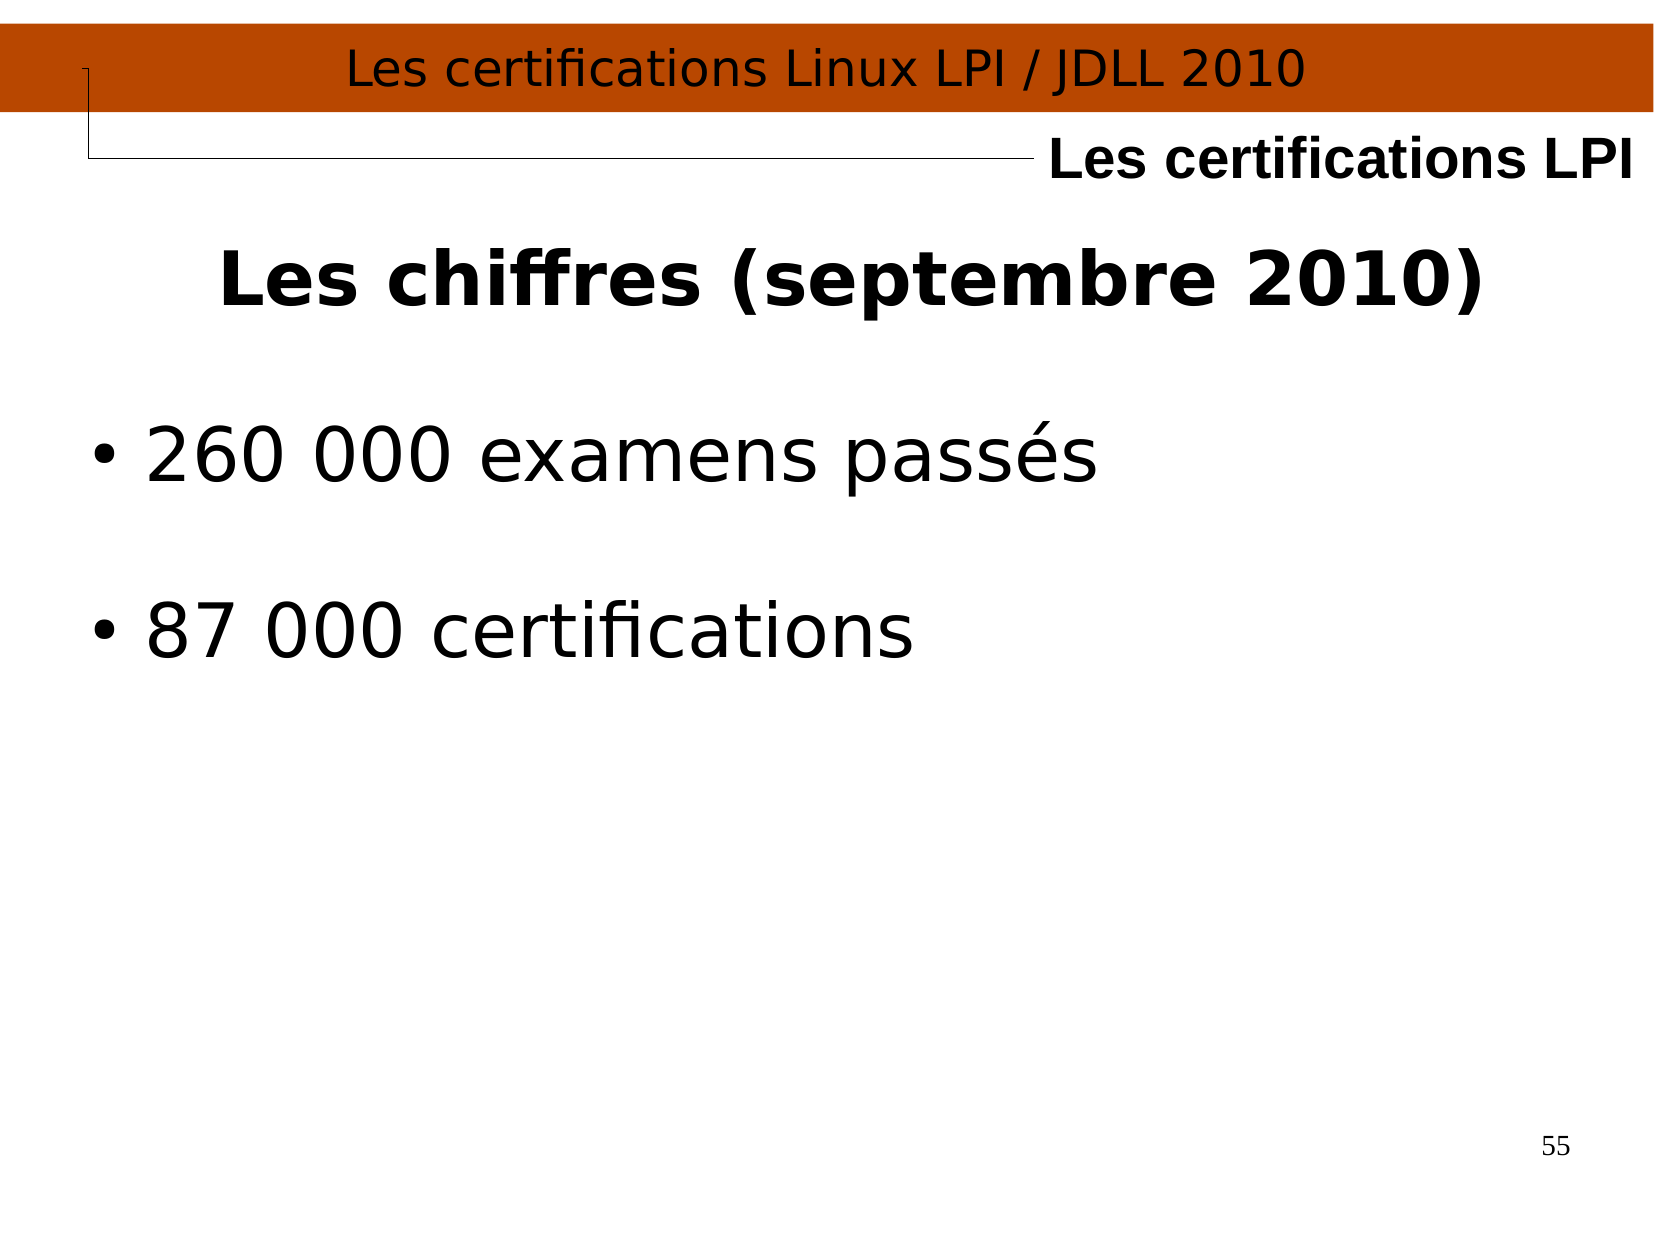

# Les certifications Linux LPI / JDLL 2010
Les certifications LPI
Les chiffres (septembre 2010)
260 000 examens passés
87 000 certifications
55